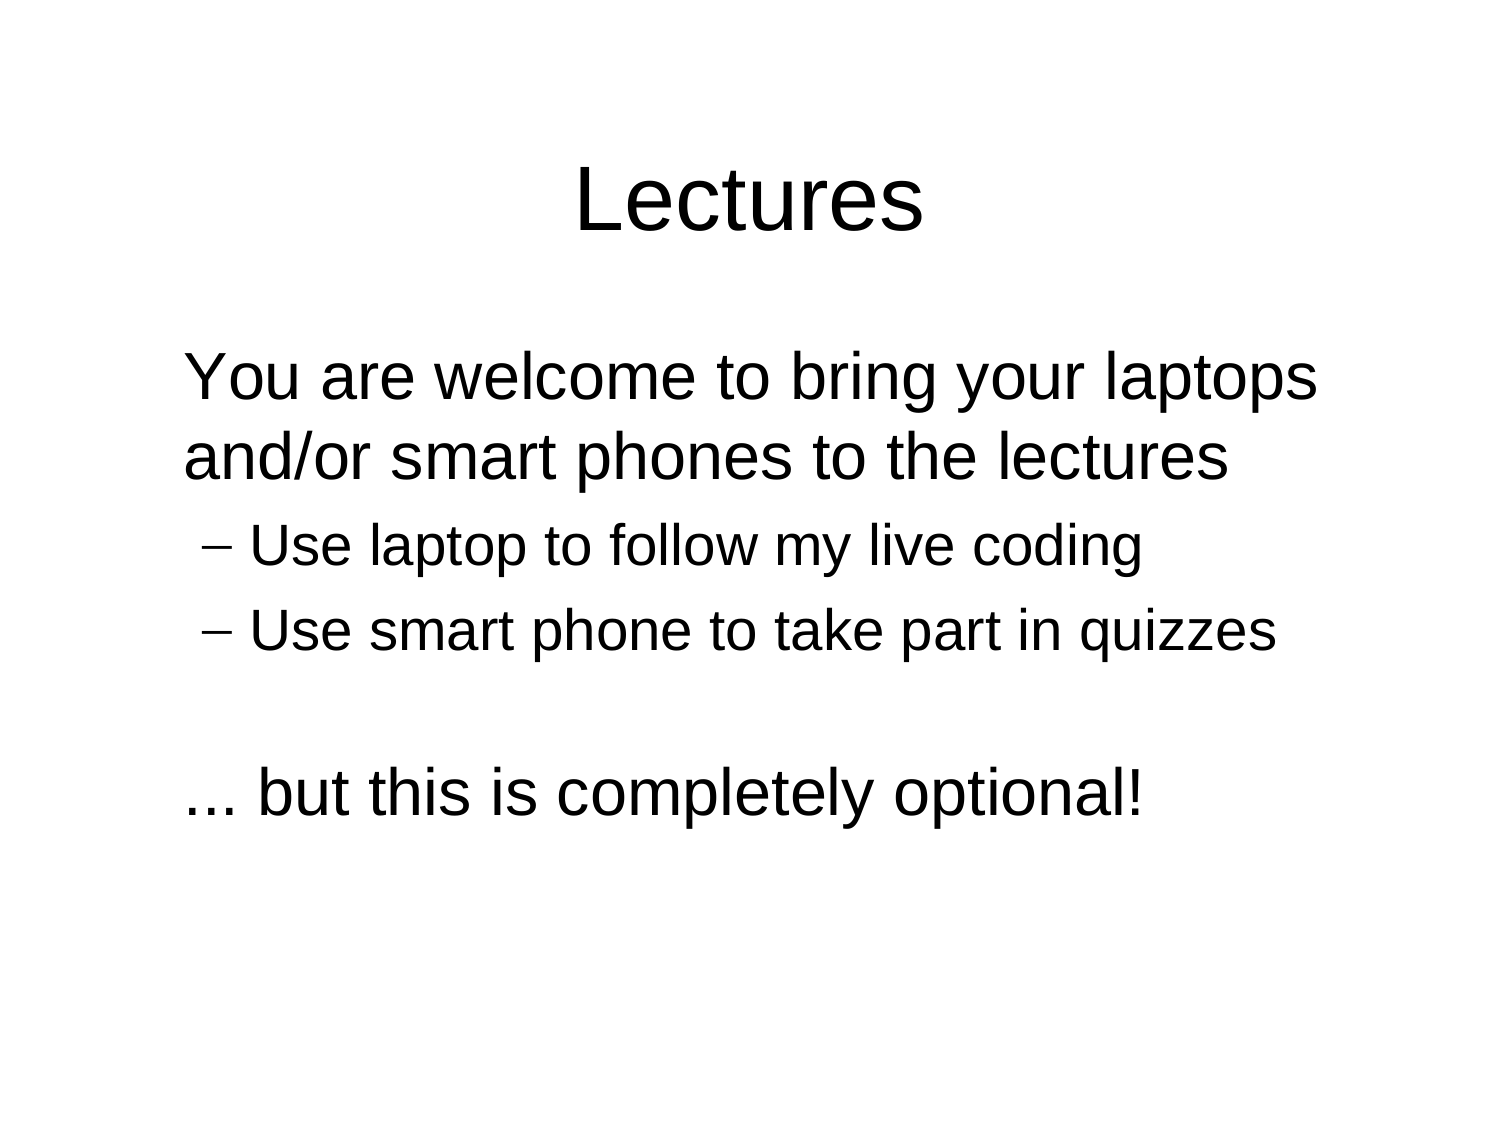

# Lectures
You are welcome to bring your laptops and/or smart phones to the lectures
Use laptop to follow my live coding
Use smart phone to take part in quizzes
... but this is completely optional!